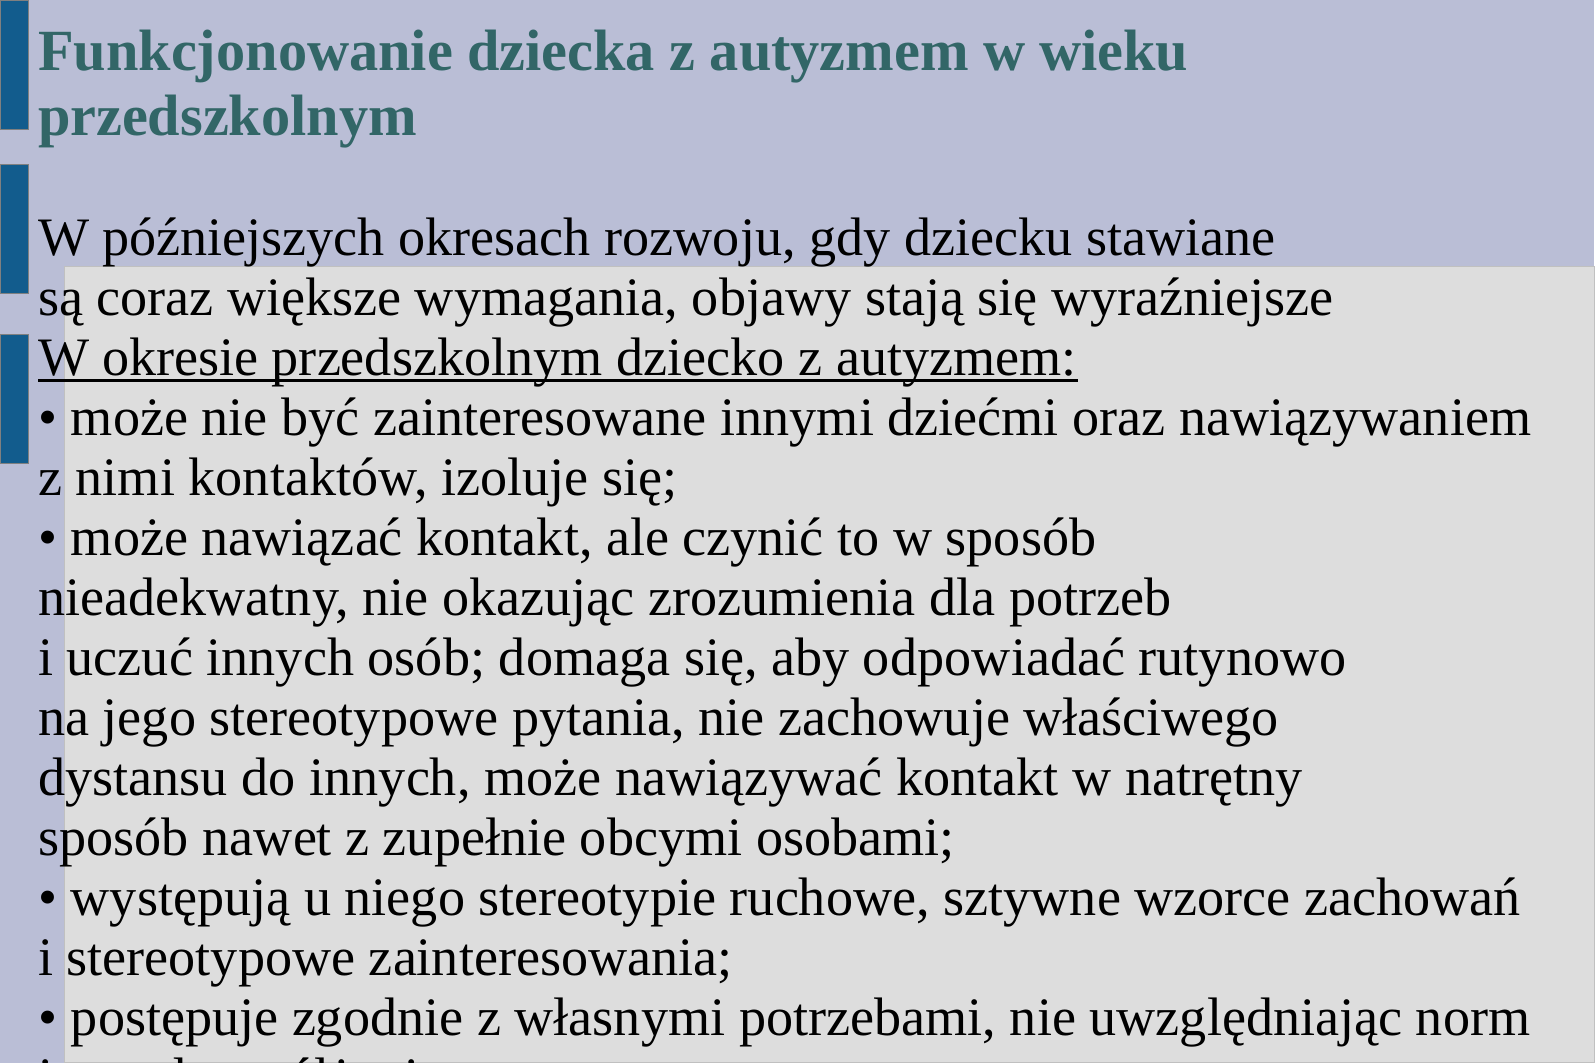

Funkcjonowanie dziecka z autyzmem w wieku przedszkolnym
W późniejszych okresach rozwoju, gdy dziecku stawiane
są coraz większe wymagania, objawy stają się wyraźniejsze
W okresie przedszkolnym dziecko z autyzmem:
• może nie być zainteresowane innymi dziećmi oraz nawiązywaniem
z nimi kontaktów, izoluje się;
• może nawiązać kontakt, ale czynić to w sposób
nieadekwatny, nie okazując zrozumienia dla potrzeb
i uczuć innych osób; domaga się, aby odpowiadać rutynowo
na jego stereotypowe pytania, nie zachowuje właściwego
dystansu do innych, może nawiązywać kontakt w natrętny
sposób nawet z zupełnie obcymi osobami;
• występują u niego stereotypie ruchowe, sztywne wzorce zachowań
i stereotypowe zainteresowania;
• postępuje zgodnie z własnymi potrzebami, nie uwzględniając norm
i zasad współżycia;
#